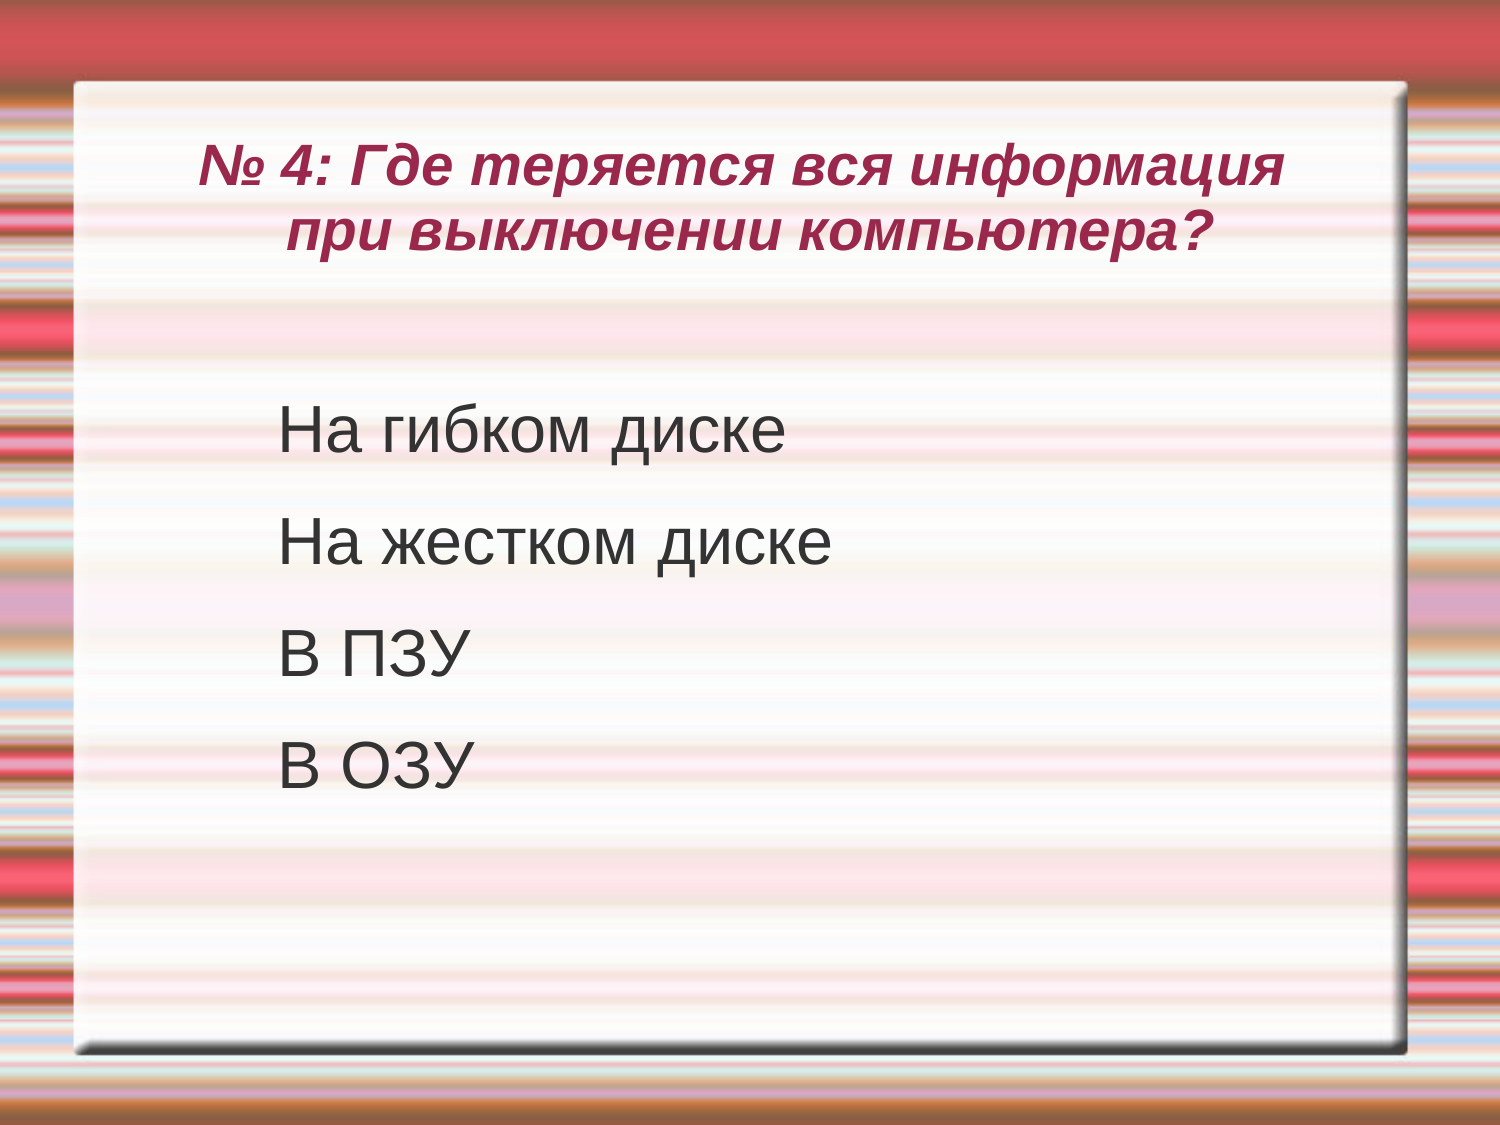

# № 4: Где теряется вся информация при выключении компьютера?
На гибком диске
На жестком диске
В ПЗУ
В ОЗУ